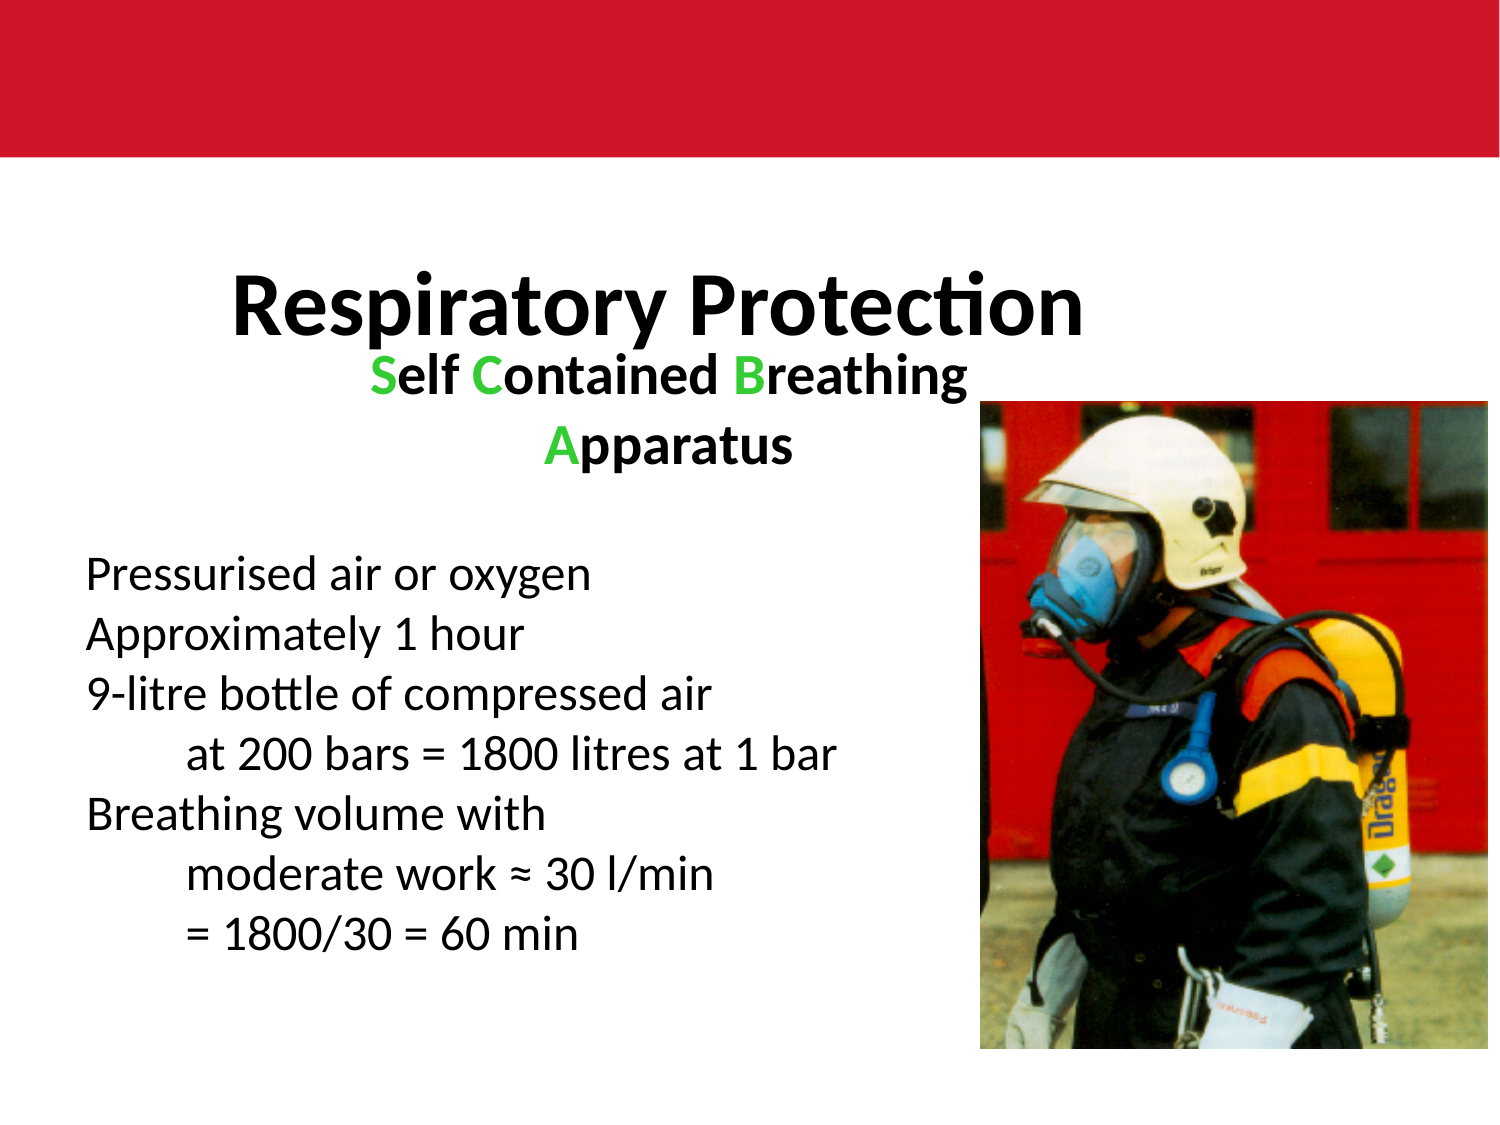

Respiratory Protection
Self Contained Breathing Apparatus
Pressurised air or oxygen
Approximately 1 hour
9-litre bottle of compressed air
	at 200 bars = 1800 litres at 1 bar
Breathing volume with
	moderate work ≈ 30 l/min
	= 1800/30 = 60 min
DATE